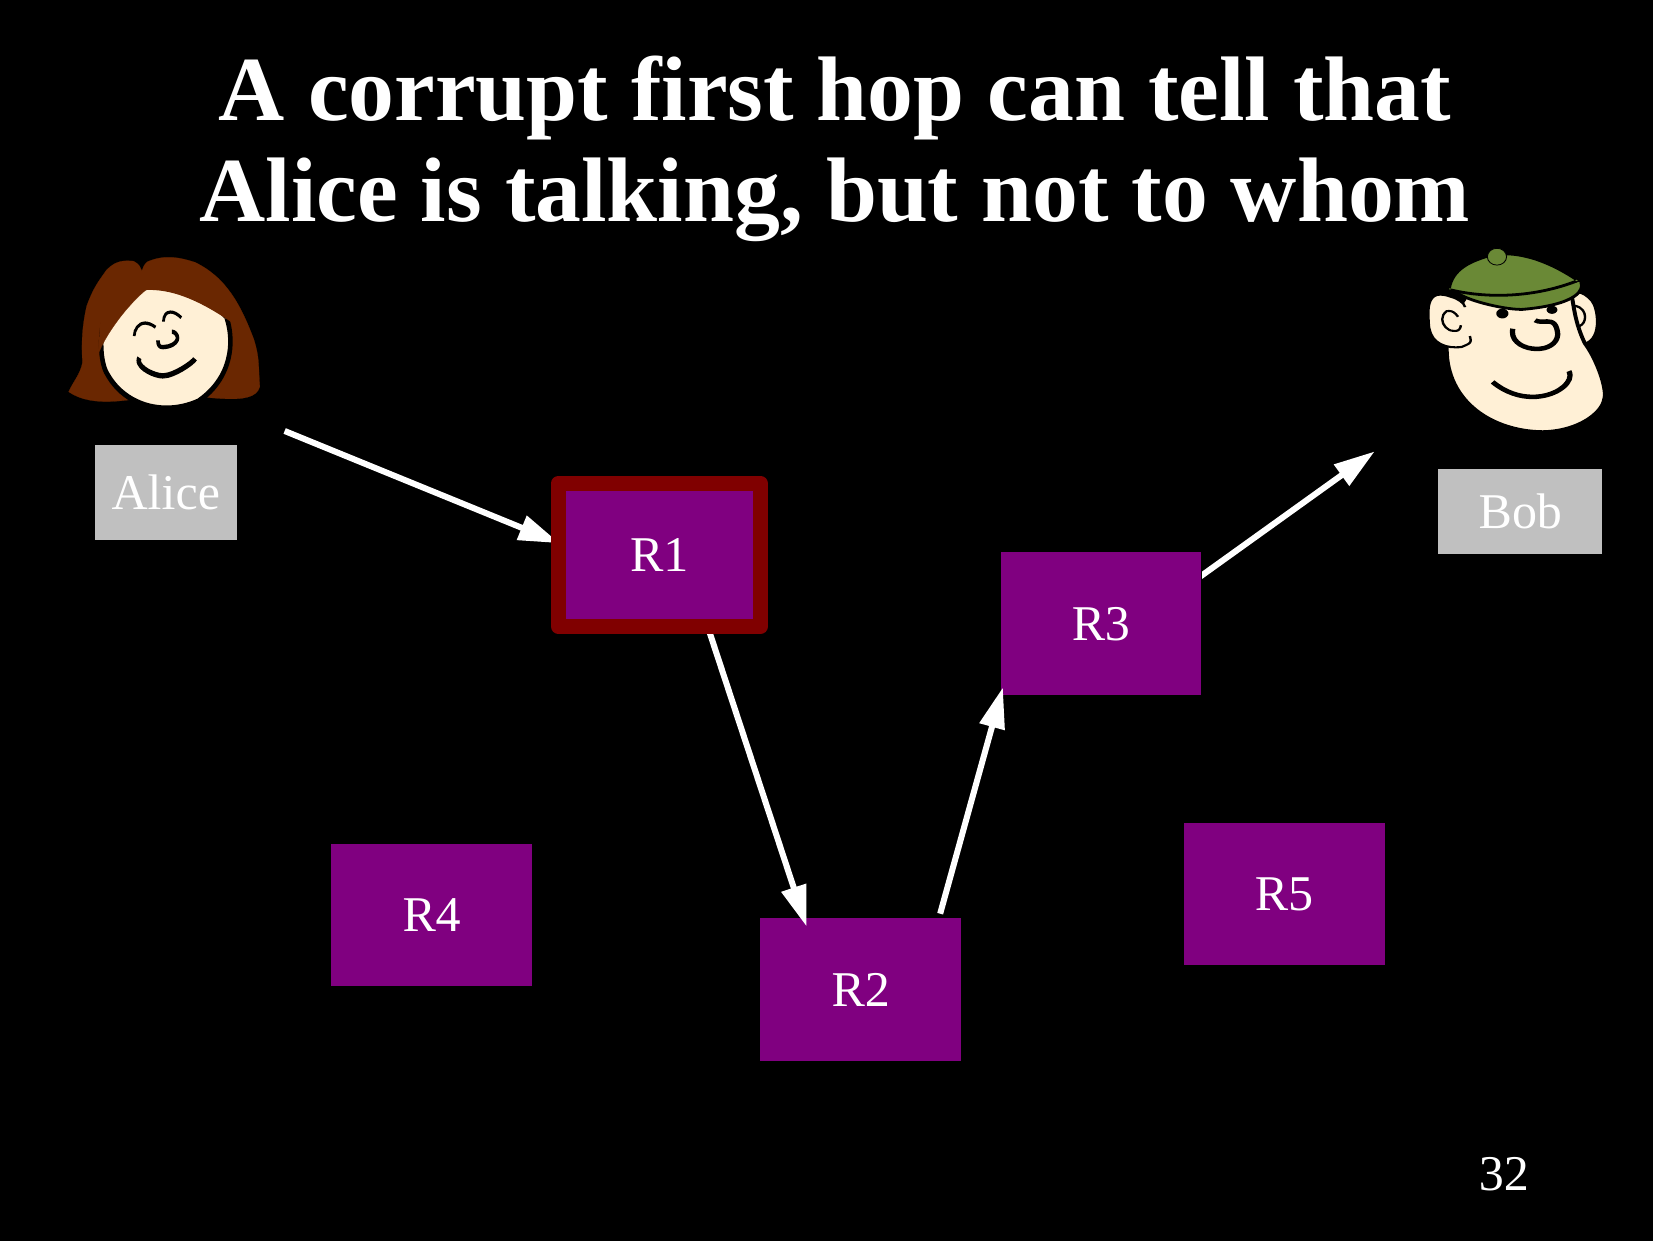

# A corrupt first hop can tell that Alice is talking, but not to whom
Alice
Bob
R1
R3
R5
R4
R2